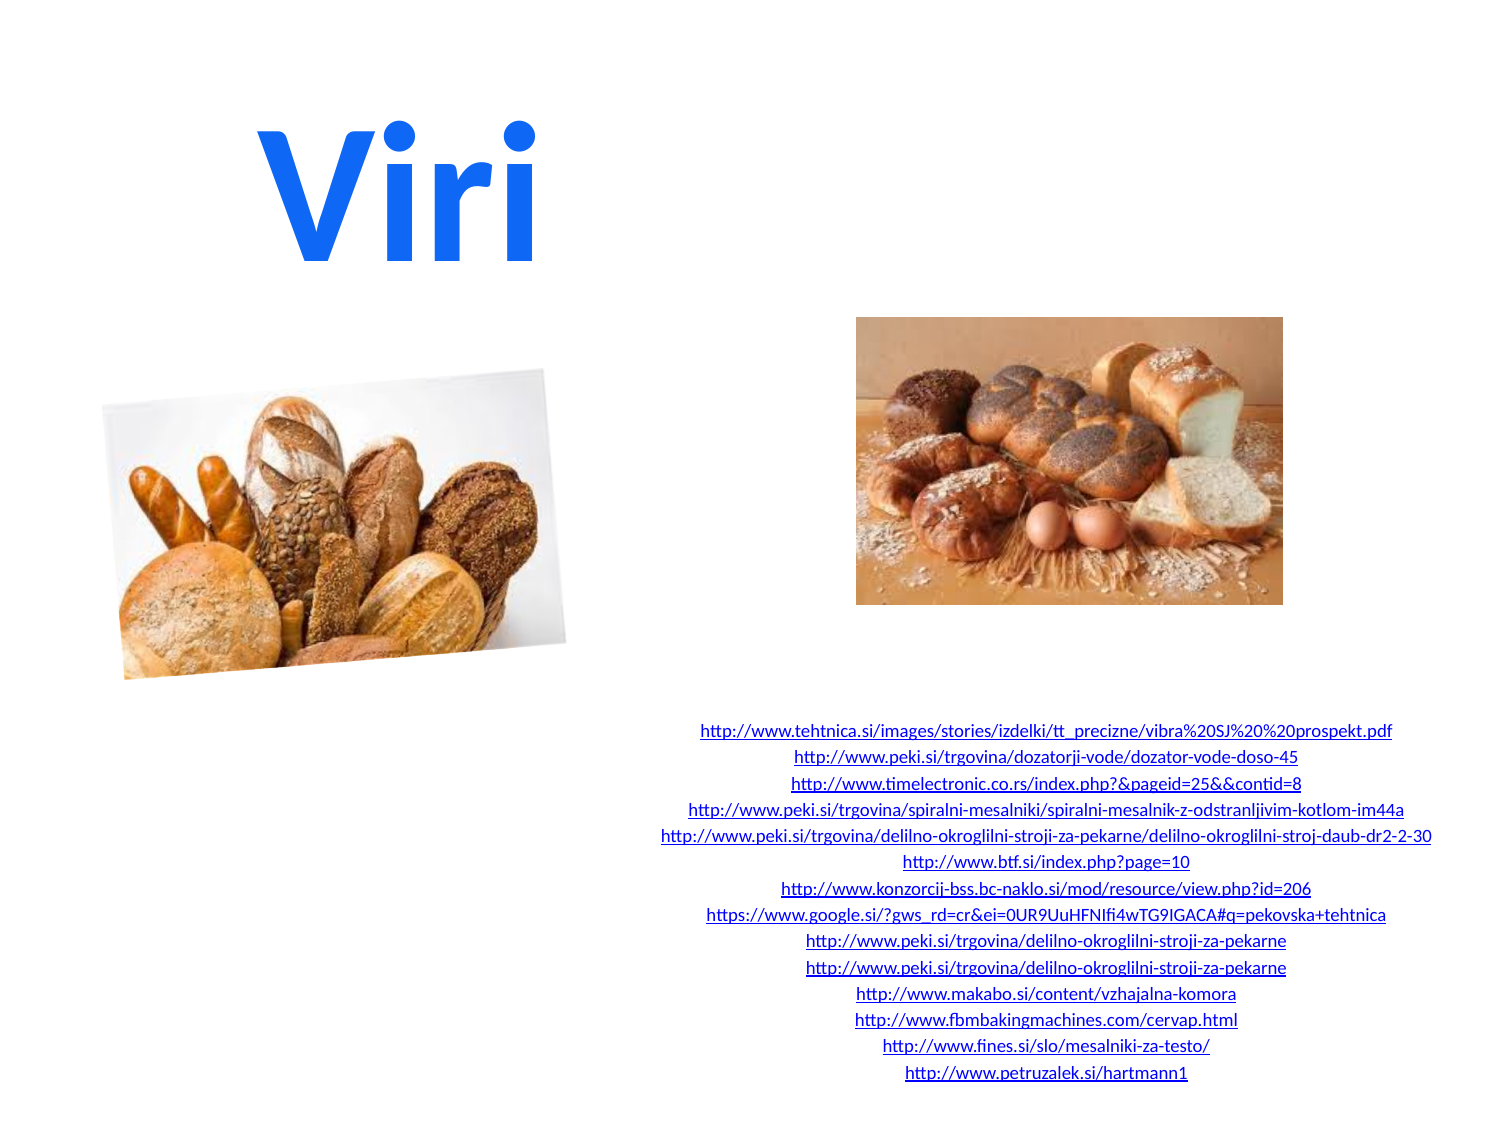

# Viri
http://www.tehtnica.si/images/stories/izdelki/tt_precizne/vibra%20SJ%20%20prospekt.pdf
http://www.peki.si/trgovina/dozatorji-vode/dozator-vode-doso-45
http://www.timelectronic.co.rs/index.php?&pageid=25&&contid=8
http://www.peki.si/trgovina/spiralni-mesalniki/spiralni-mesalnik-z-odstranljivim-kotlom-im44a
http://www.peki.si/trgovina/delilno-okroglilni-stroji-za-pekarne/delilno-okroglilni-stroj-daub-dr2-2-30
http://www.btf.si/index.php?page=10
http://www.konzorcij-bss.bc-naklo.si/mod/resource/view.php?id=206
https://www.google.si/?gws_rd=cr&ei=0UR9UuHFNIfi4wTG9IGACA#q=pekovska+tehtnica
http://www.peki.si/trgovina/delilno-okroglilni-stroji-za-pekarne
http://www.peki.si/trgovina/delilno-okroglilni-stroji-za-pekarne
http://www.makabo.si/content/vzhajalna-komora
http://www.fbmbakingmachines.com/cervap.html
http://www.fines.si/slo/mesalniki-za-testo/
http://www.petruzalek.si/hartmann1